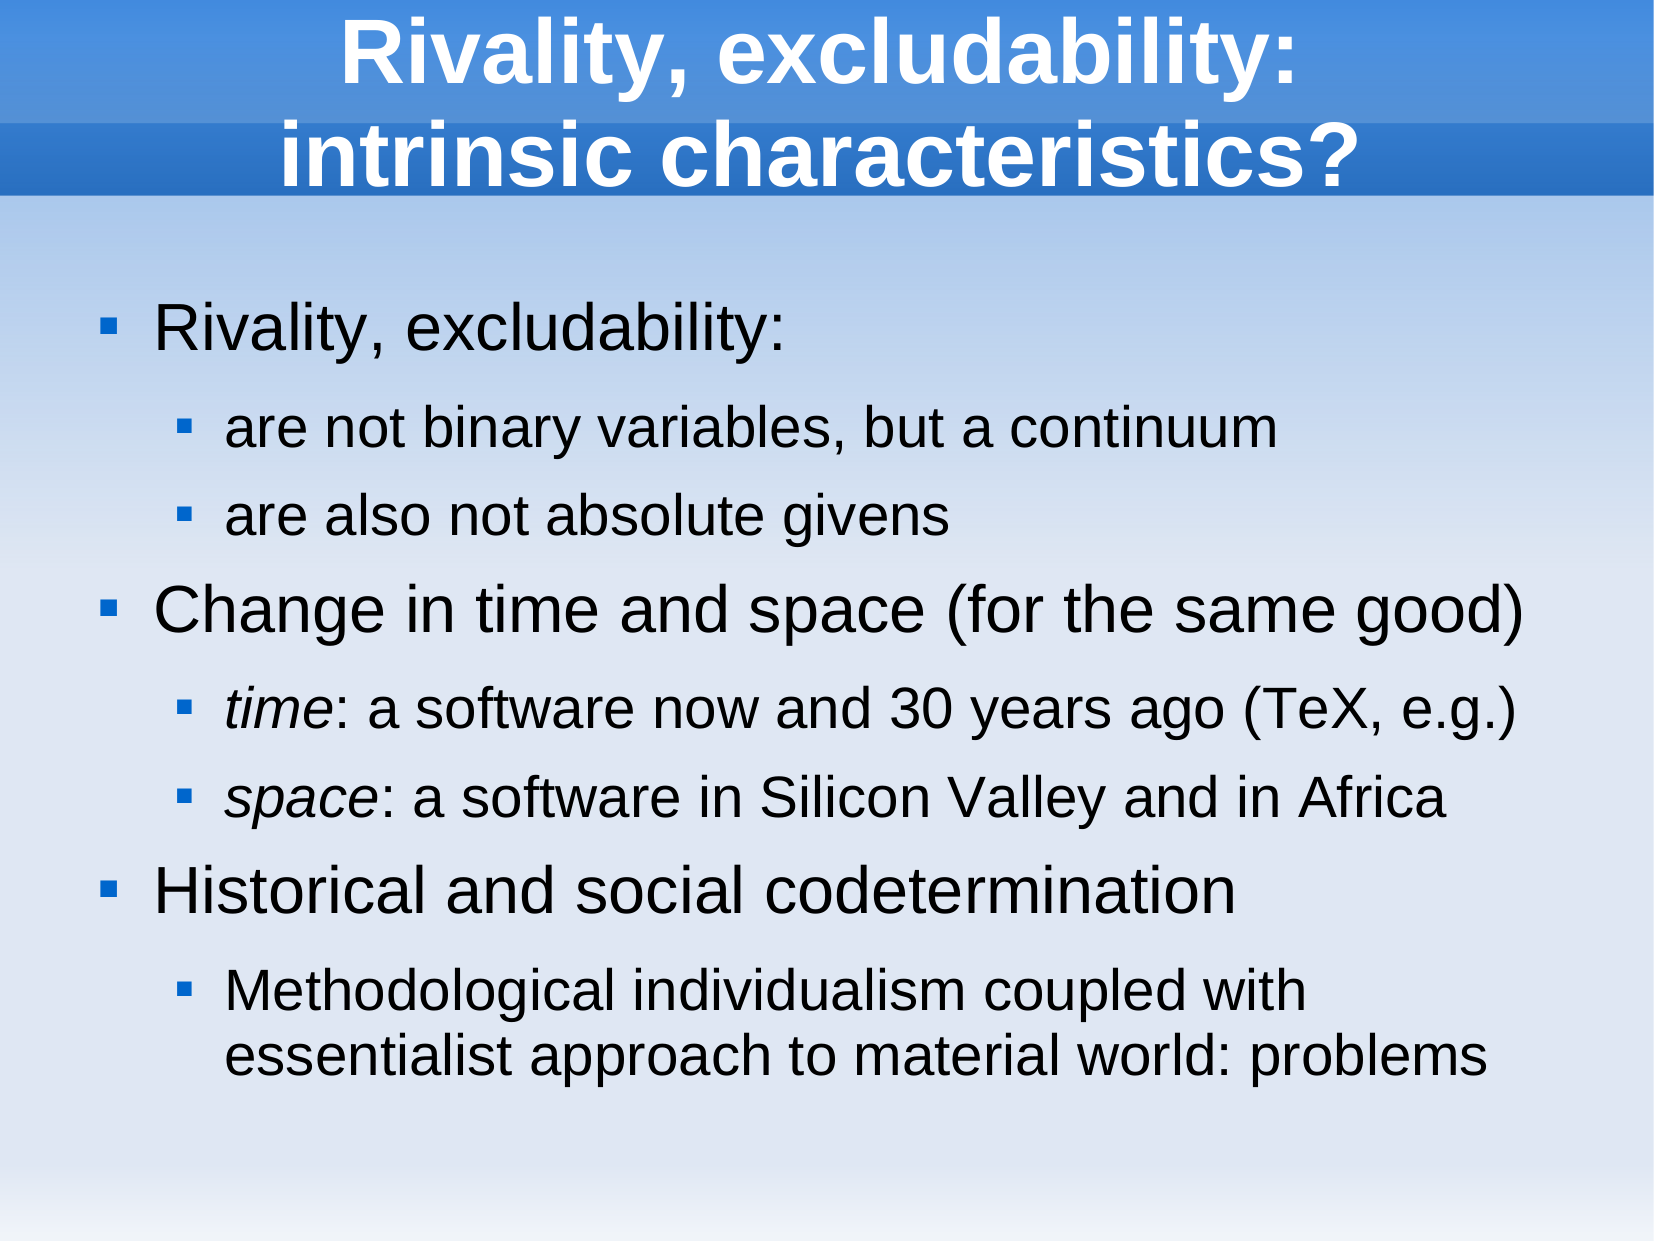

# Rivality, excludability: intrinsic characteristics?
Rivality, excludability:
are not binary variables, but a continuum
are also not absolute givens
Change in time and space (for the same good)
time: a software now and 30 years ago (TeX, e.g.)
space: a software in Silicon Valley and in Africa
Historical and social codetermination
Methodological individualism coupled with essentialist approach to material world: problems